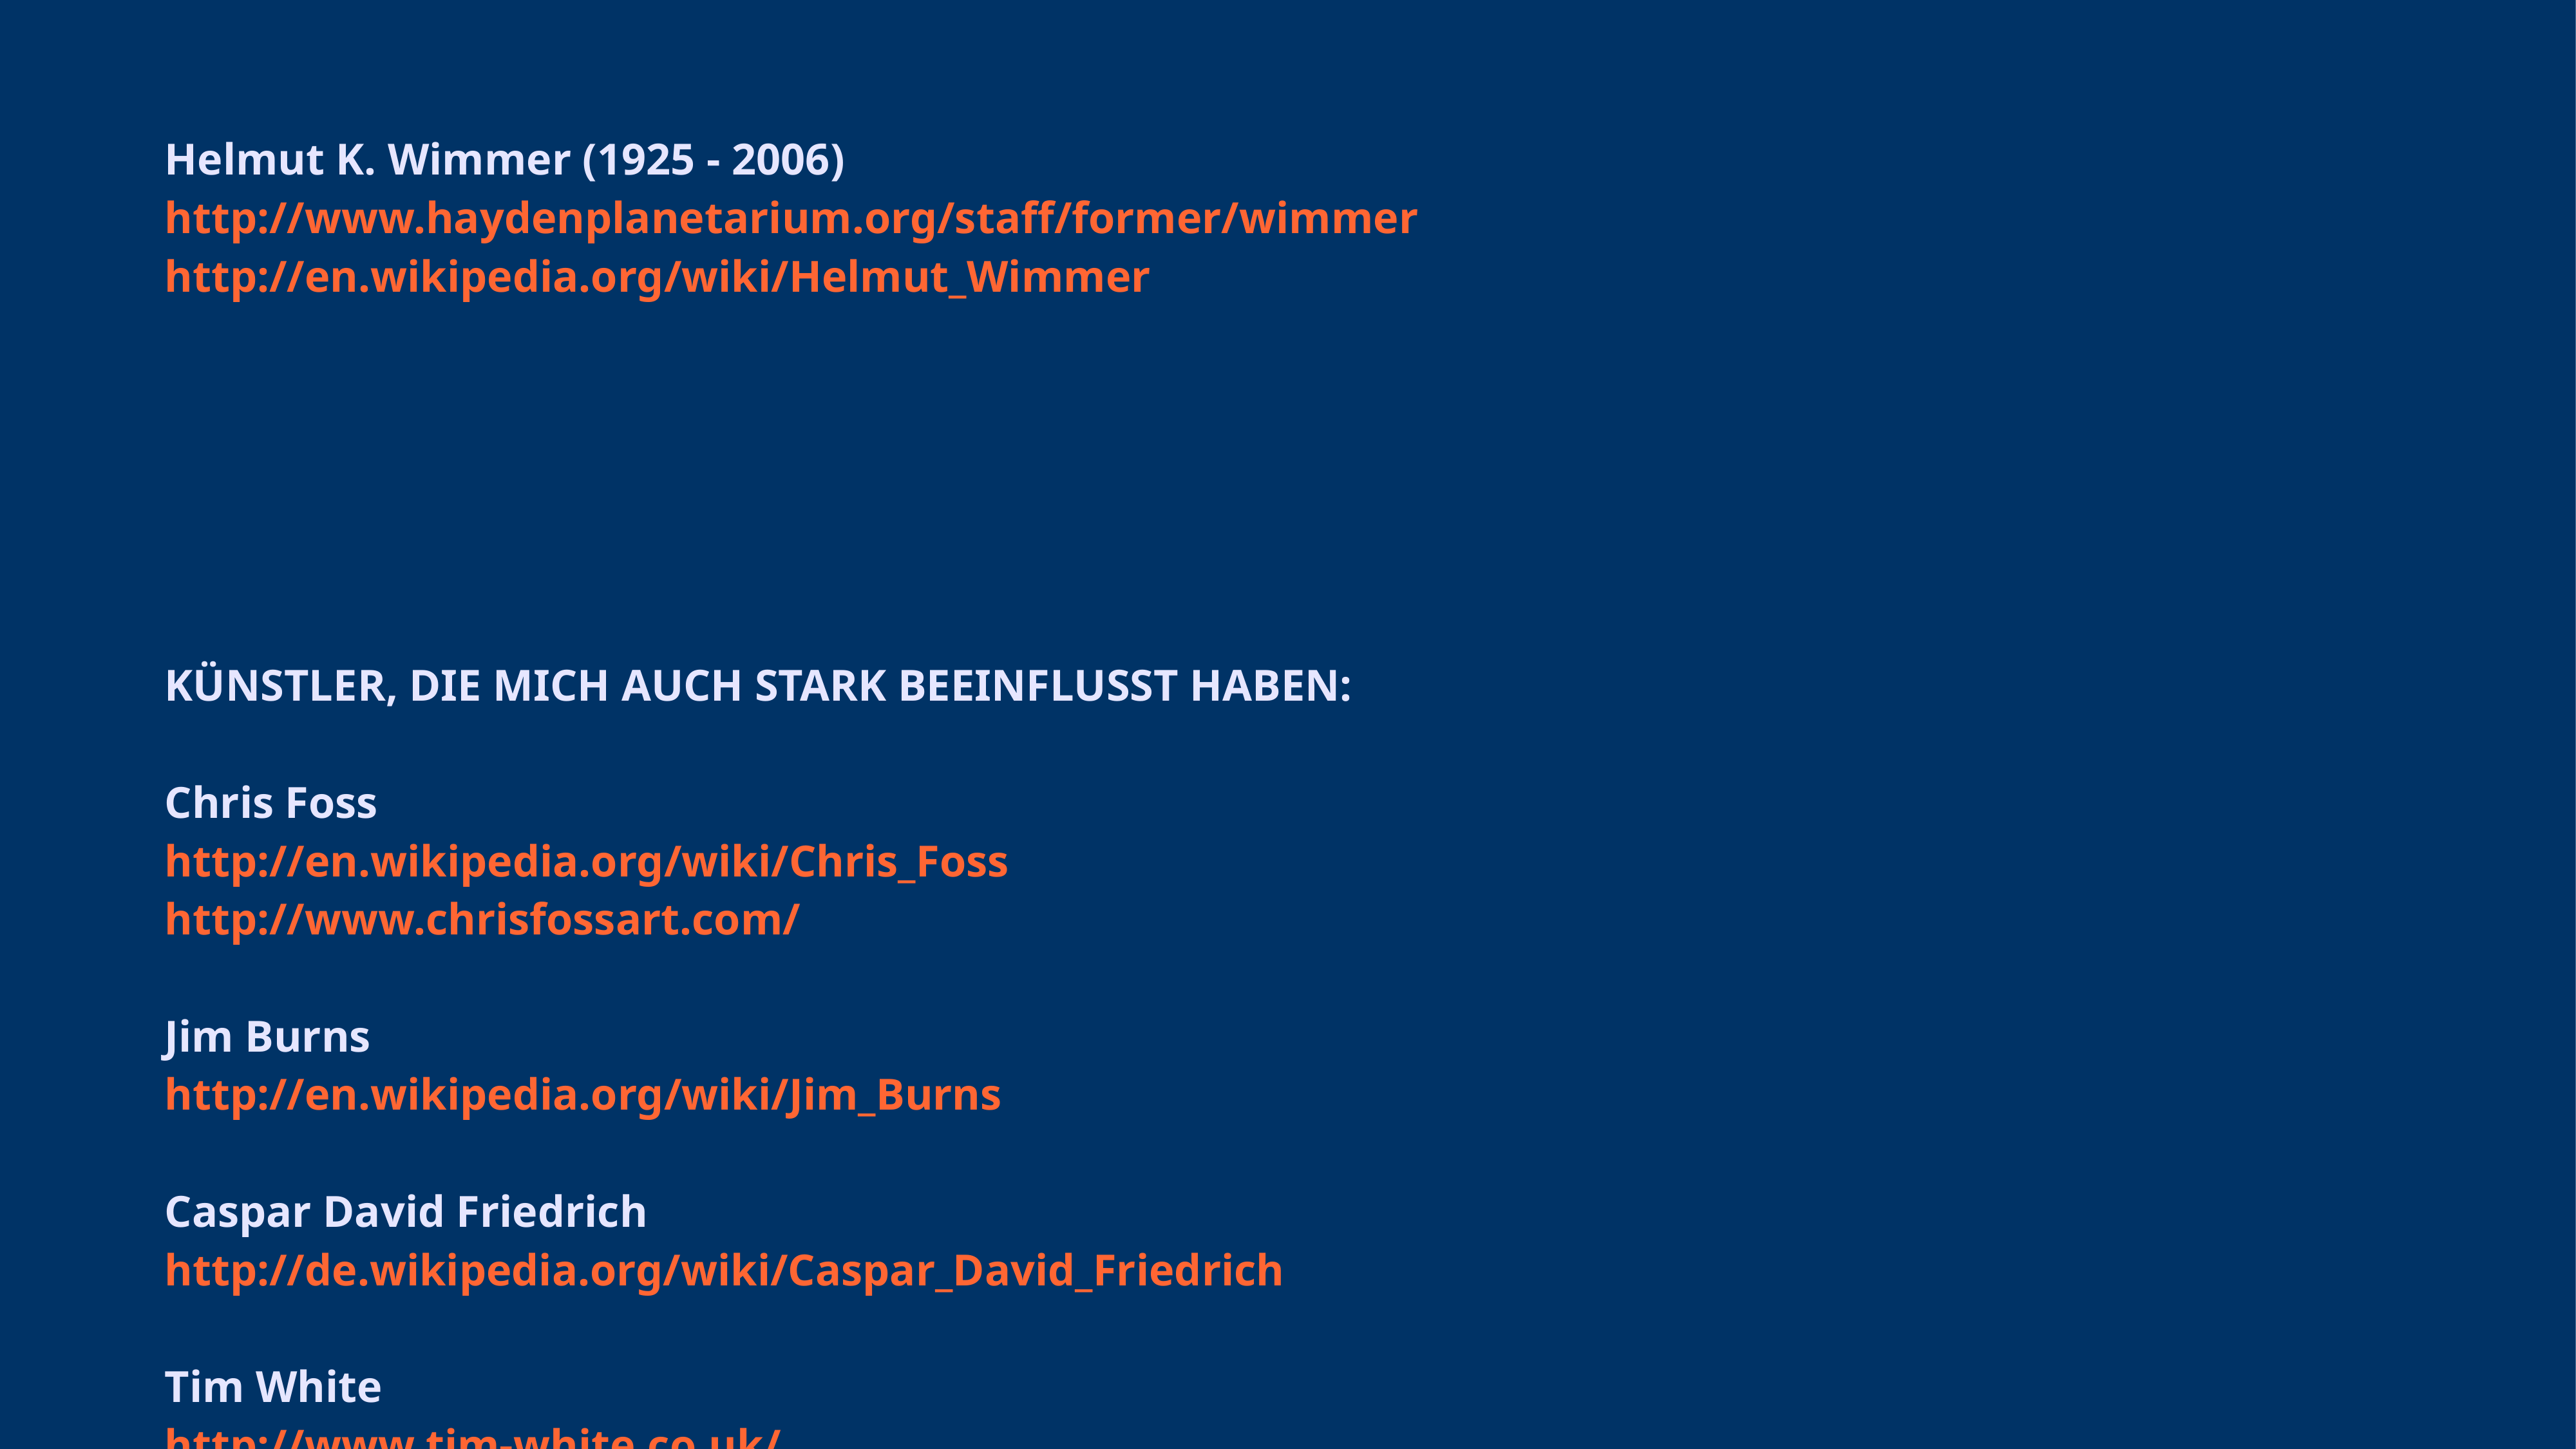

Helmut K. Wimmer (1925 - 2006)
http://www.haydenplanetarium.org/staff/former/wimmer
http://en.wikipedia.org/wiki/Helmut_Wimmer
KÜNSTLER, DIE MICH AUCH STARK BEEINFLUSST HABEN:
Chris Foss
http://en.wikipedia.org/wiki/Chris_Foss
http://www.chrisfossart.com/
Jim Burns
http://en.wikipedia.org/wiki/Jim_Burns
Caspar David Friedrich
http://de.wikipedia.org/wiki/Caspar_David_Friedrich
Tim White
http://www.tim-white.co.uk/